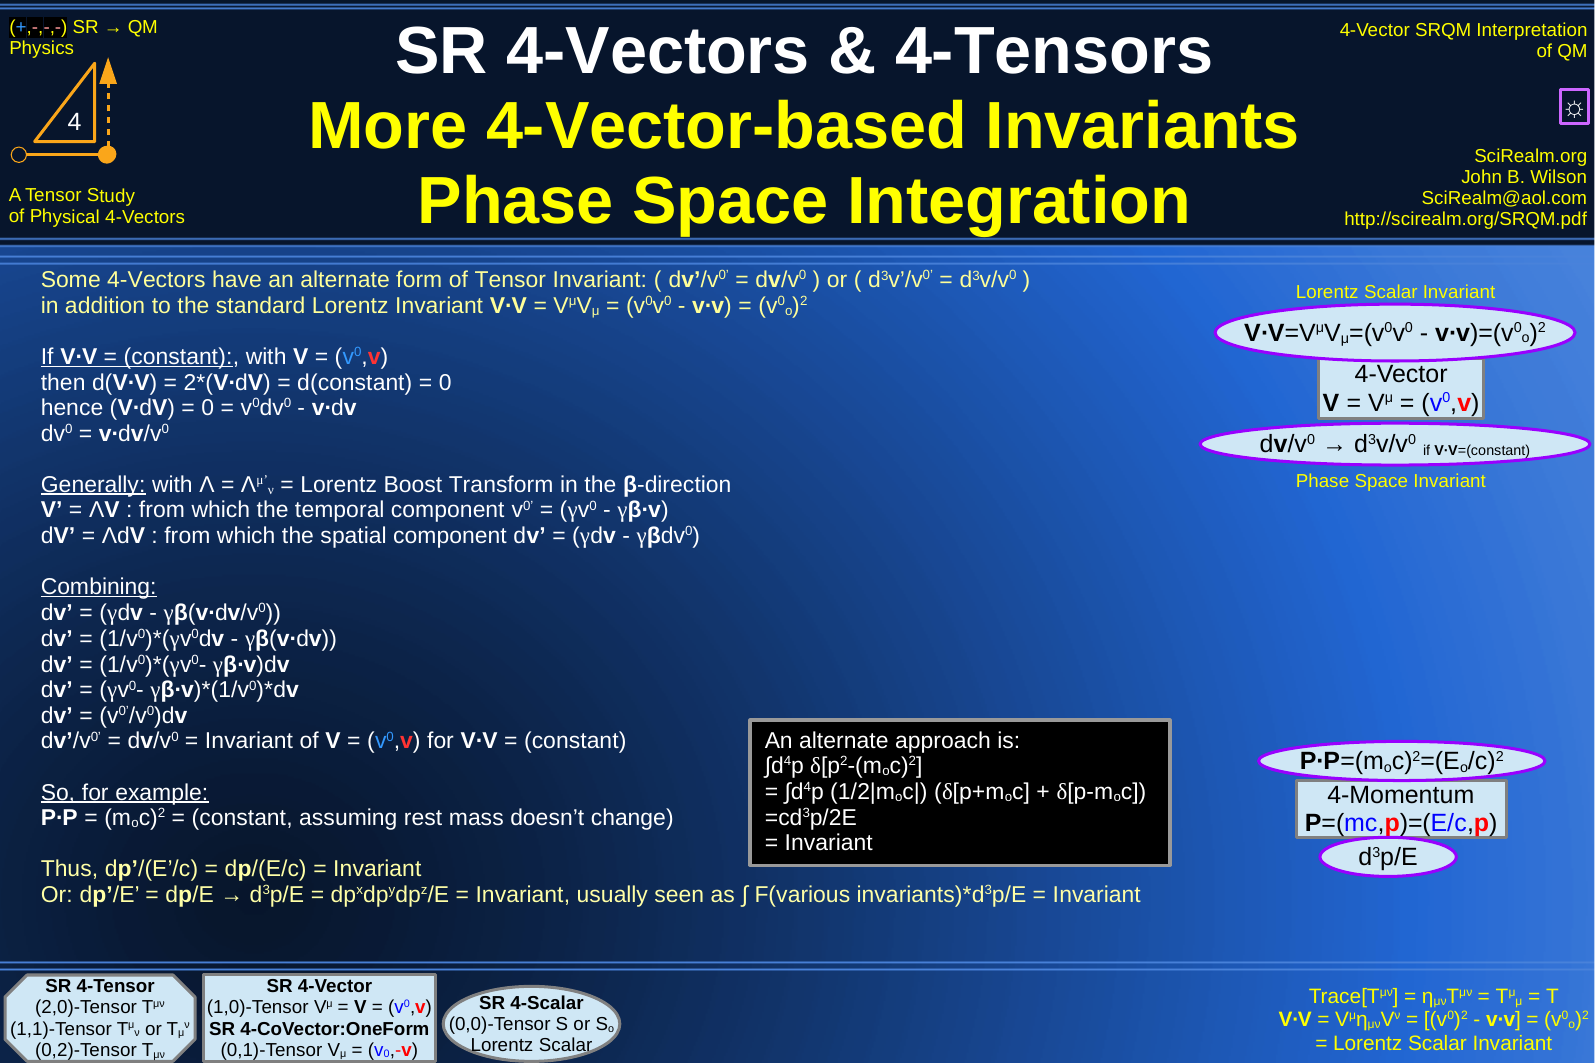

# SR 4-Vectors & 4-Tensors More 4-Vector-based Invariants Phase Space Integration
(+,-,-,-) SR → QM
Physics
A Tensor Study
of Physical 4-Vectors
4-Vector SRQM Interpretation
of QM
SciRealm.org
John B. Wilson
SciRealm@aol.com
http://scirealm.org/SRQM.pdf
4
☼
Some 4-Vectors have an alternate form of Tensor Invariant: ( dv’/v0’ = dv/v0 ) or ( d3v’/v0’ = d3v/v0 )
in addition to the standard Lorentz Invariant V∙V = VμVμ = (v0v0 - v∙v) = (v0o)2
If V∙V = (constant):, with V = (v0,v)
then d(V∙V) = 2*(V∙dV) = d(constant) = 0
hence (V∙dV) = 0 = v0dv0 - v∙dv
dv0 = v∙dv/v0
Generally: with Λ = Λμ’ν = Lorentz Boost Transform in the β-direction
V’ = ΛV : from which the temporal component v0’ = (γv0 - γβ∙v)
dV’ = ΛdV : from which the spatial component dv’ = (γdv - γβdv0)
Combining:
dv’ = (γdv - γβ(v∙dv/v0))
dv’ = (1/v0)*(γv0dv - γβ(v∙dv))
dv’ = (1/v0)*(γv0- γβ∙v)dv
dv’ = (γv0- γβ∙v)*(1/v0)*dv
dv’ = (v0’/v0)dv
dv’/v0’ = dv/v0 = Invariant of V = (v0,v) for V∙V = (constant)
So, for example:
P∙P = (moc)2 = (constant, assuming rest mass doesn’t change)
Thus, dp’/(E’/c) = dp/(E/c) = Invariant
Or: dp’/E’ = dp/E → d3p/E = dpxdpydpz/E = Invariant, usually seen as ∫ F(various invariants)*d3p/E = Invariant
Lorentz Scalar Invariant
Phase Space Invariant
V∙V=VμVμ=(v0v0 - v∙v)=(v0o)2
4-Vector
V = Vμ = (v0,v)
dv/v0 → d3v/v0 if V∙V=(constant)
An alternate approach is:
∫d4p δ[p2-(moc)2]
= ∫d4p (1/2|moc|) (δ[p+moc] + δ[p-moc])
=cd3p/2E
= Invariant
P∙P=(moc)2=(Eo/c)2
4-Momentum
P=(mc,p)=(E/c,p)
d3p/E
SR 4-Tensor
(2,0)-Tensor Tμν
(1,1)-Tensor Tμν or Tμν
(0,2)-Tensor Tμν
SR 4-Vector
(1,0)-Tensor Vμ = V = (v0,v)
SR 4-CoVector:OneForm
(0,1)-Tensor Vμ = (v0,-v)
Trace[Tμν] = ημνTμν = Tμμ = T
V∙V = VμημνVν = [(v0)2 - v∙v] = (v0o)2
= Lorentz Scalar Invariant
SR 4-Scalar
(0,0)-Tensor S or So
Lorentz Scalar